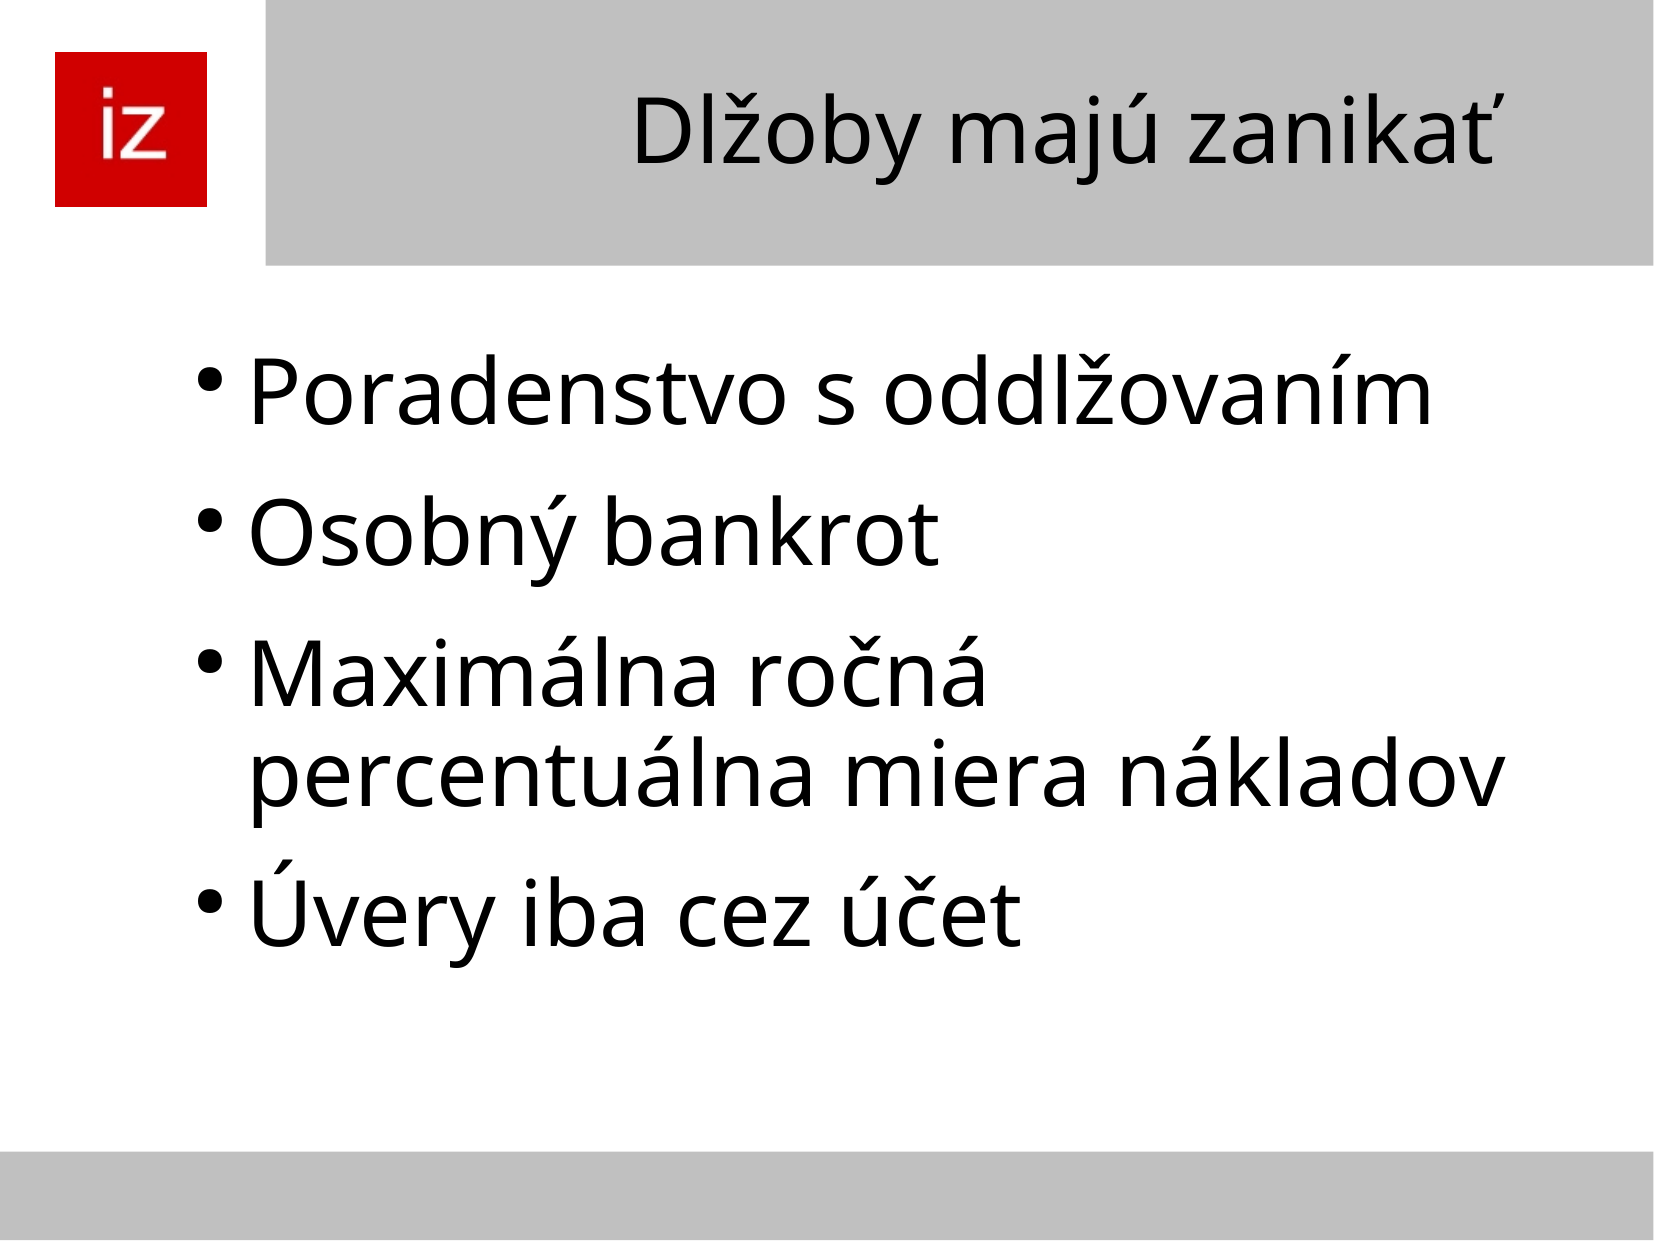

# Dlžoby majú zanikať
Poradenstvo s oddlžovaním
Osobný bankrot
Maximálna ročná percentuálna miera nákladov
Úvery iba cez účet